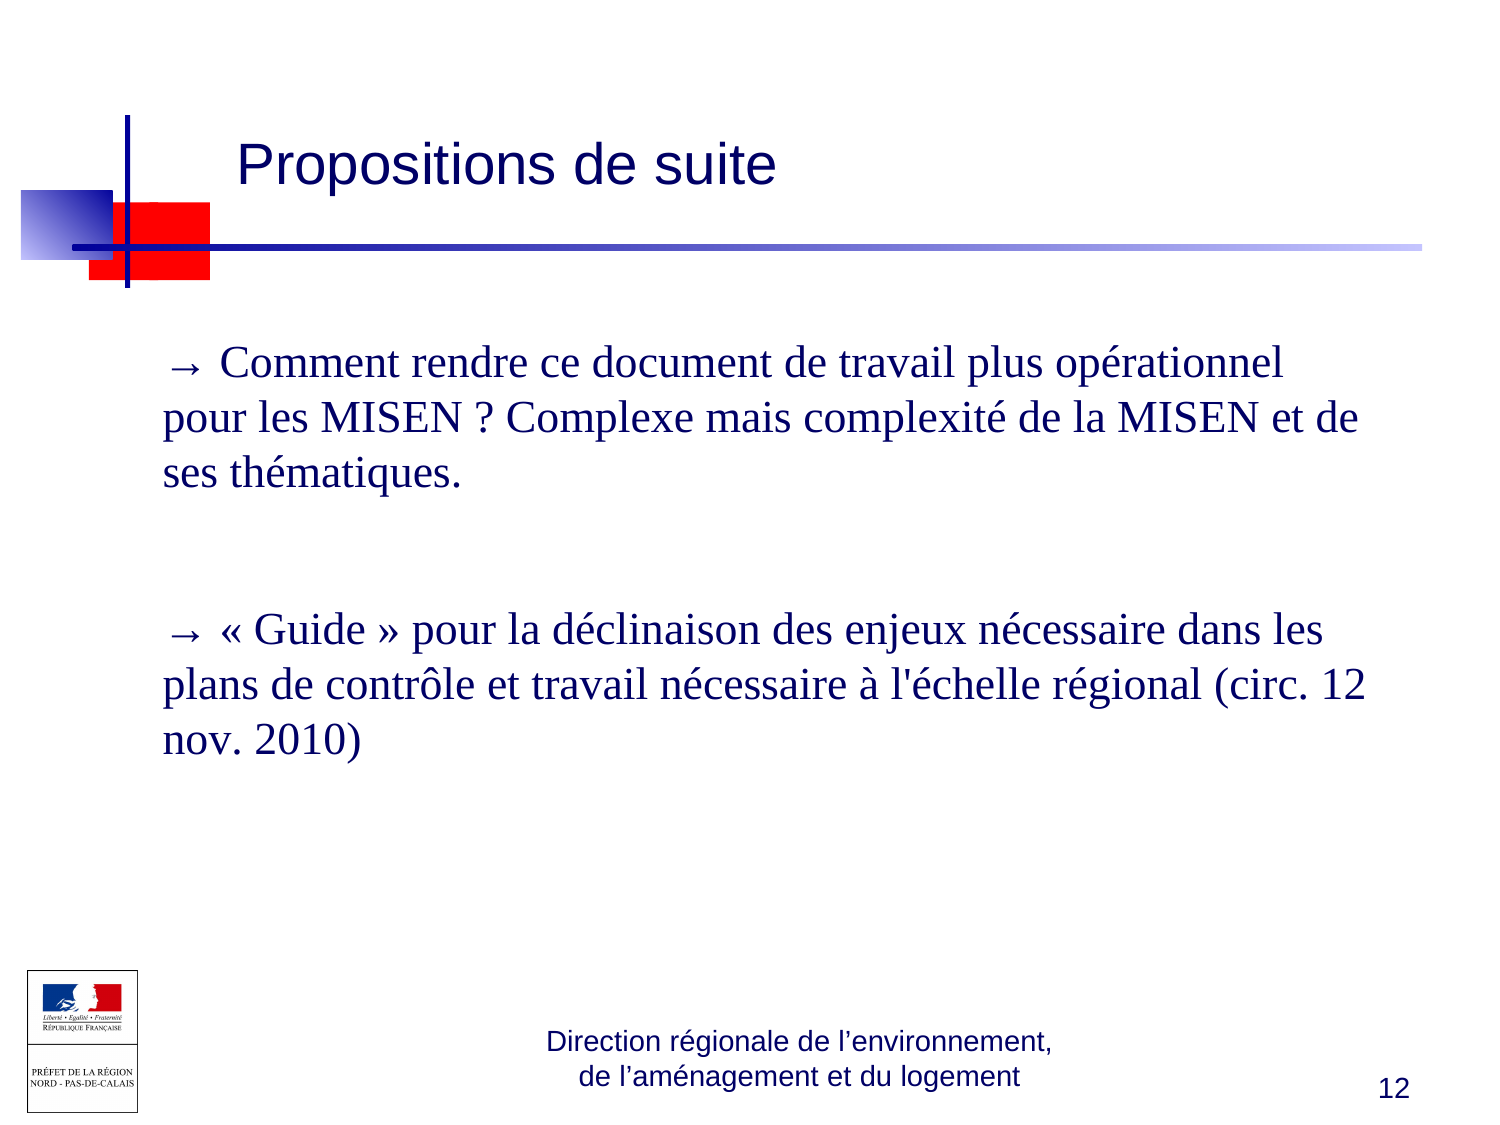

# Propositions de suite
→ Comment rendre ce document de travail plus opérationnel pour les MISEN ? Complexe mais complexité de la MISEN et de ses thématiques.
→ « Guide » pour la déclinaison des enjeux nécessaire dans les plans de contrôle et travail nécessaire à l'échelle régional (circ. 12 nov. 2010)
12